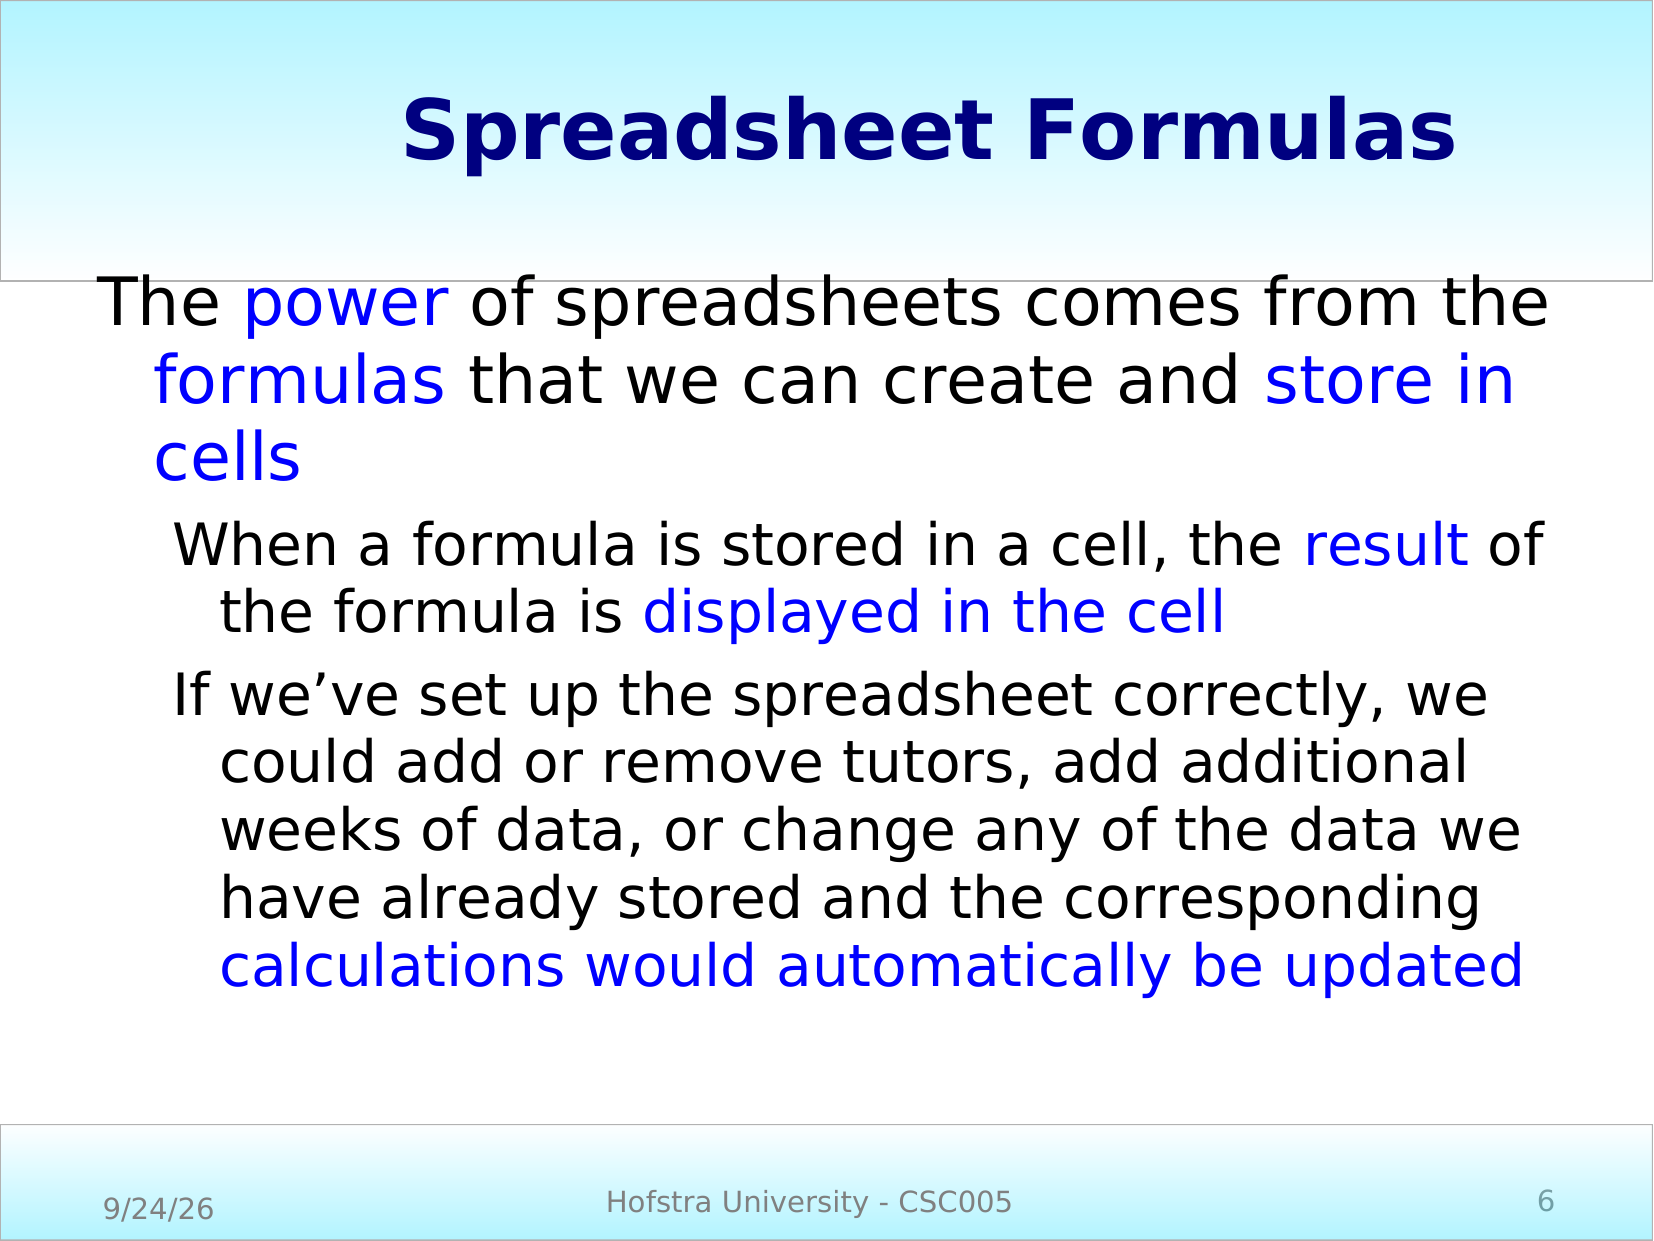

# Spreadsheet Formulas
The power of spreadsheets comes from the formulas that we can create and store in cells
When a formula is stored in a cell, the result of the formula is displayed in the cell
If we’ve set up the spreadsheet correctly, we could add or remove tutors, add additional weeks of data, or change any of the data we have already stored and the corresponding calculations would automatically be updated
6
Hofstra University - CSC005